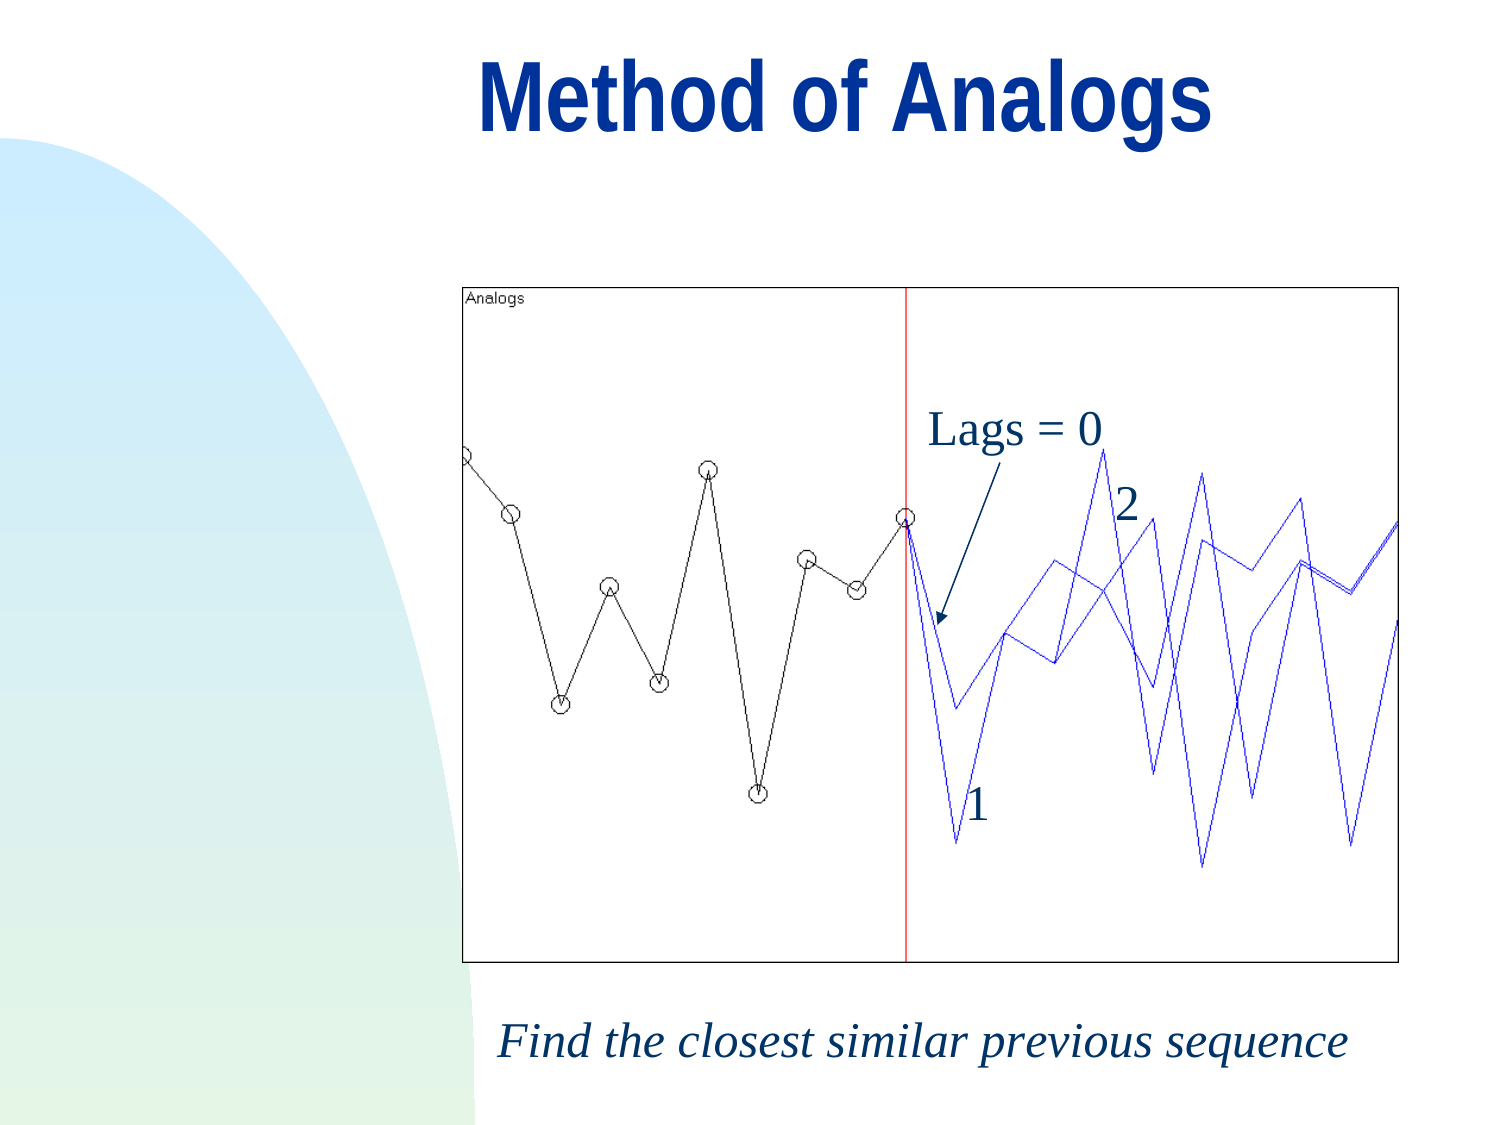

# Method of Analogs
Lags = 0
2
1
Find the closest similar previous sequence